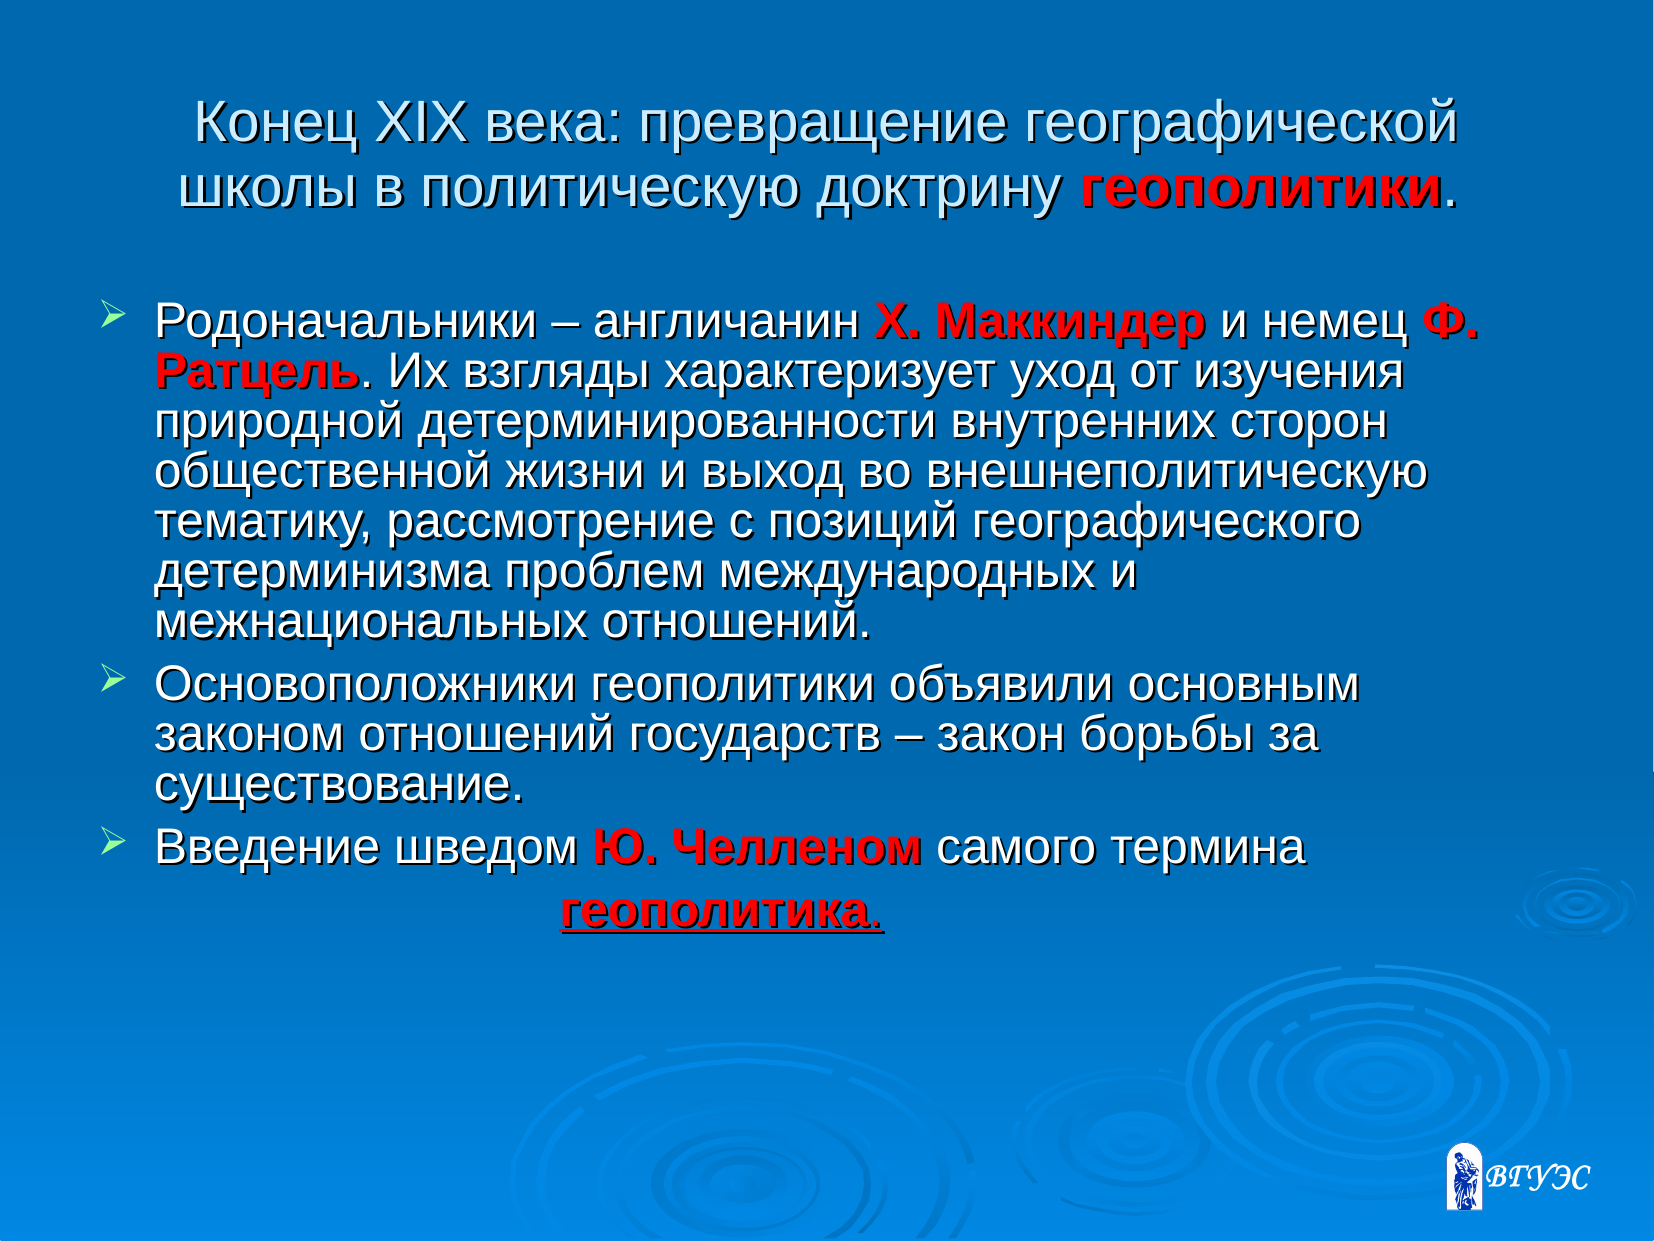

# Конец XIX века: превращение географической школы в политическую доктрину геополитики.
Родоначальники – англичанин Х. Маккиндер и немец Ф. Ратцель. Их взгляды характеризует уход от изучения природной детерминированности внутренних сторон общественной жизни и выход во внешнеполитическую тематику, рассмотрение с позиций географического детерминизма проблем международных и межнациональных отношений.
Основоположники геополитики объявили основным законом отношений государств – закон борьбы за существование.
Введение шведом Ю. Челленом самого термина
 геополитика.